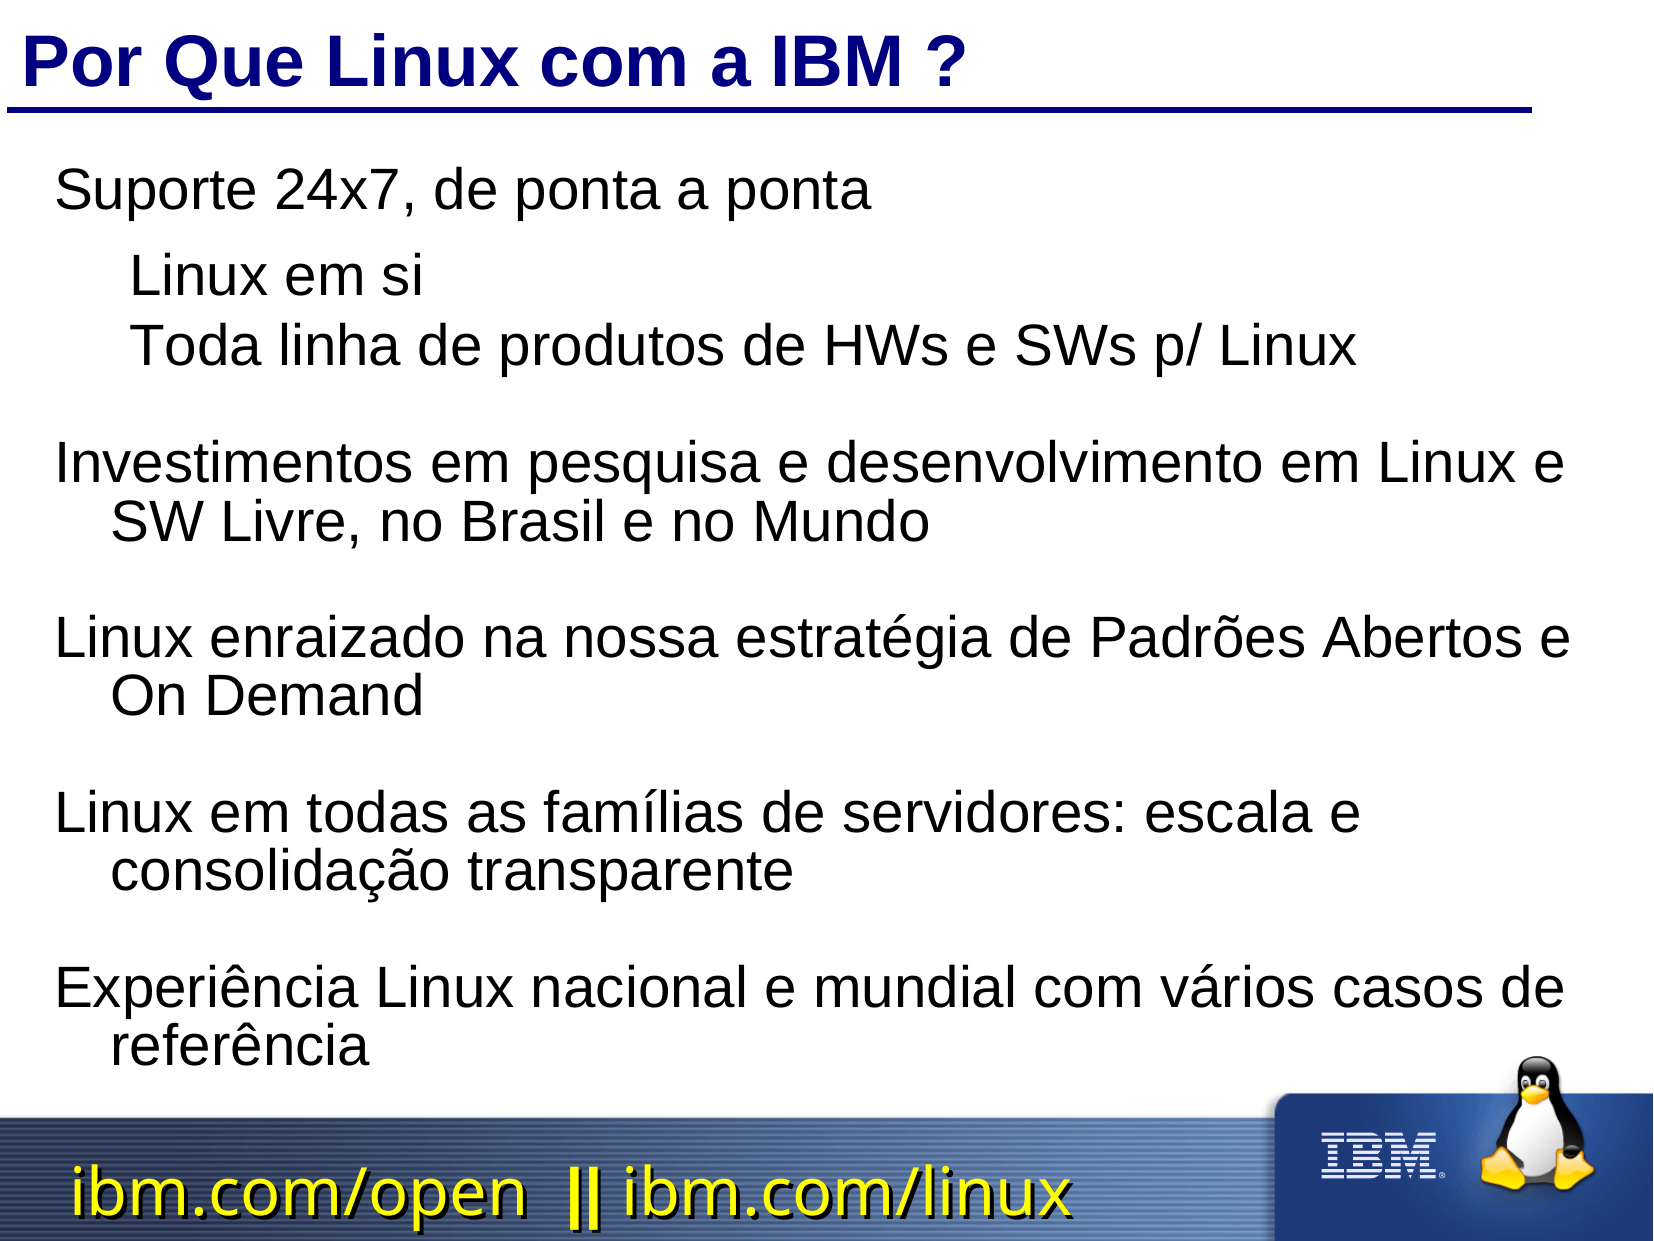

Por Que Linux com a IBM ?
# Suporte 24x7, de ponta a ponta
Linux em si
Toda linha de produtos de HWs e SWs p/ Linux
Investimentos em pesquisa e desenvolvimento em Linux e SW Livre, no Brasil e no Mundo
Linux enraizado na nossa estratégia de Padrões Abertos e On Demand
Linux em todas as famílias de servidores: escala e consolidação transparente
Experiência Linux nacional e mundial com vários casos de referência